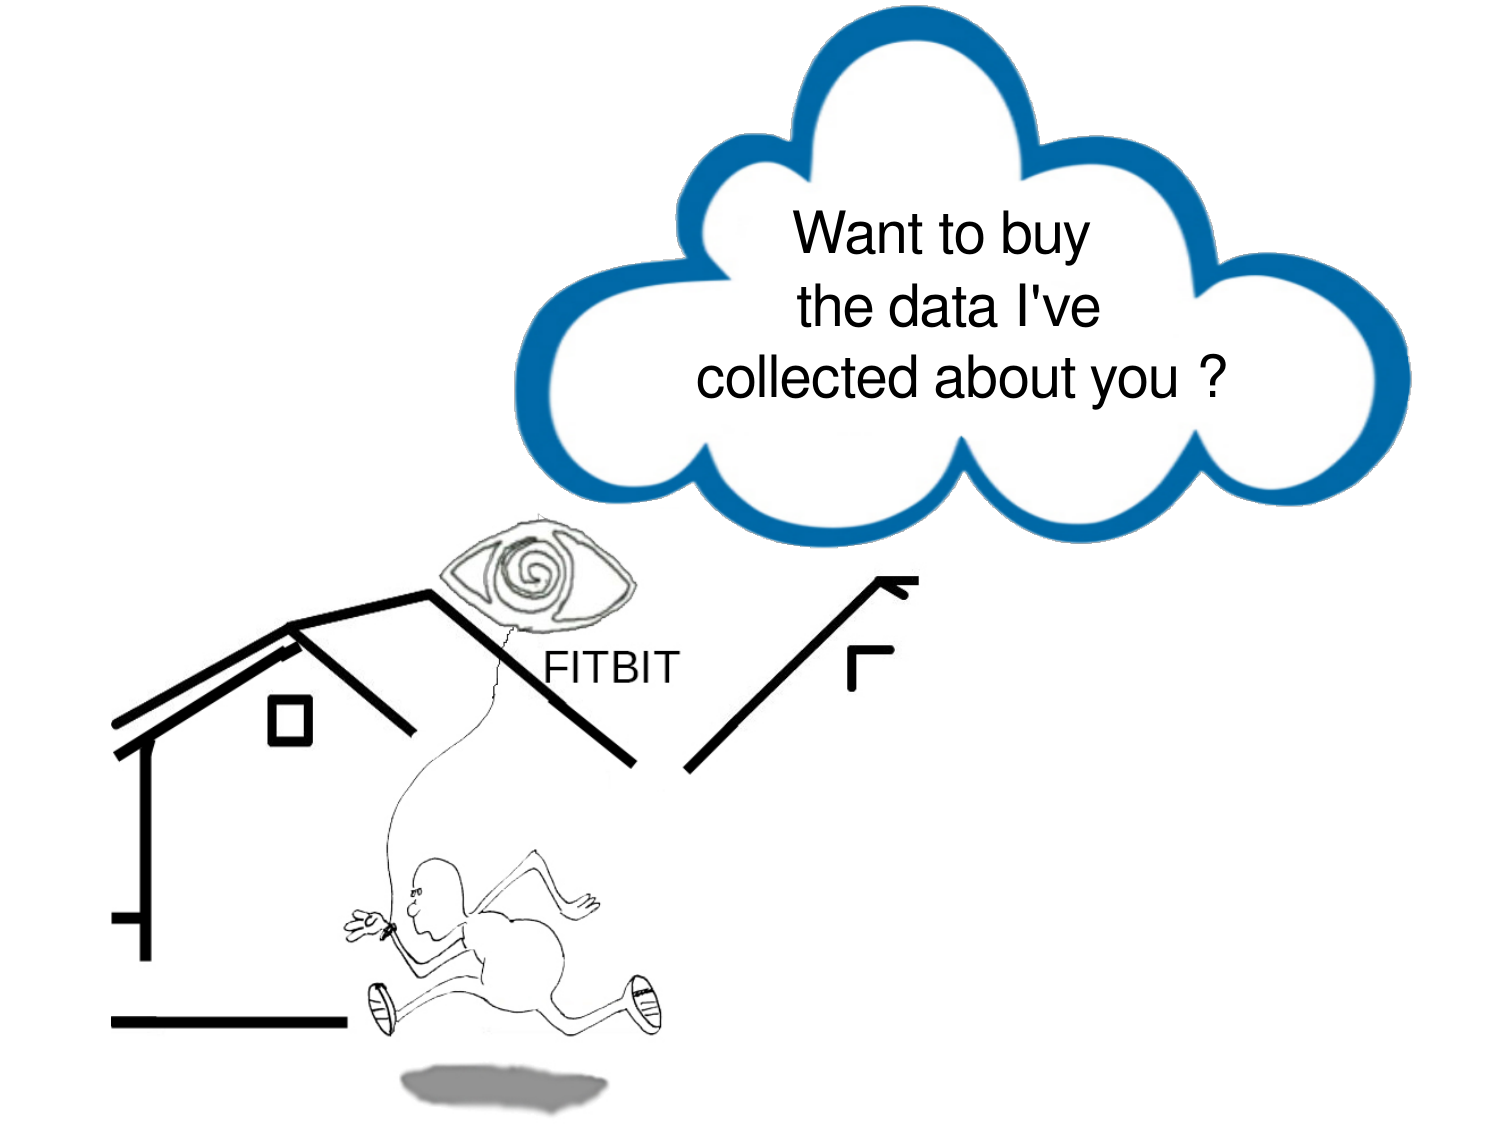

Want to buy
the data I've
collected about you ?